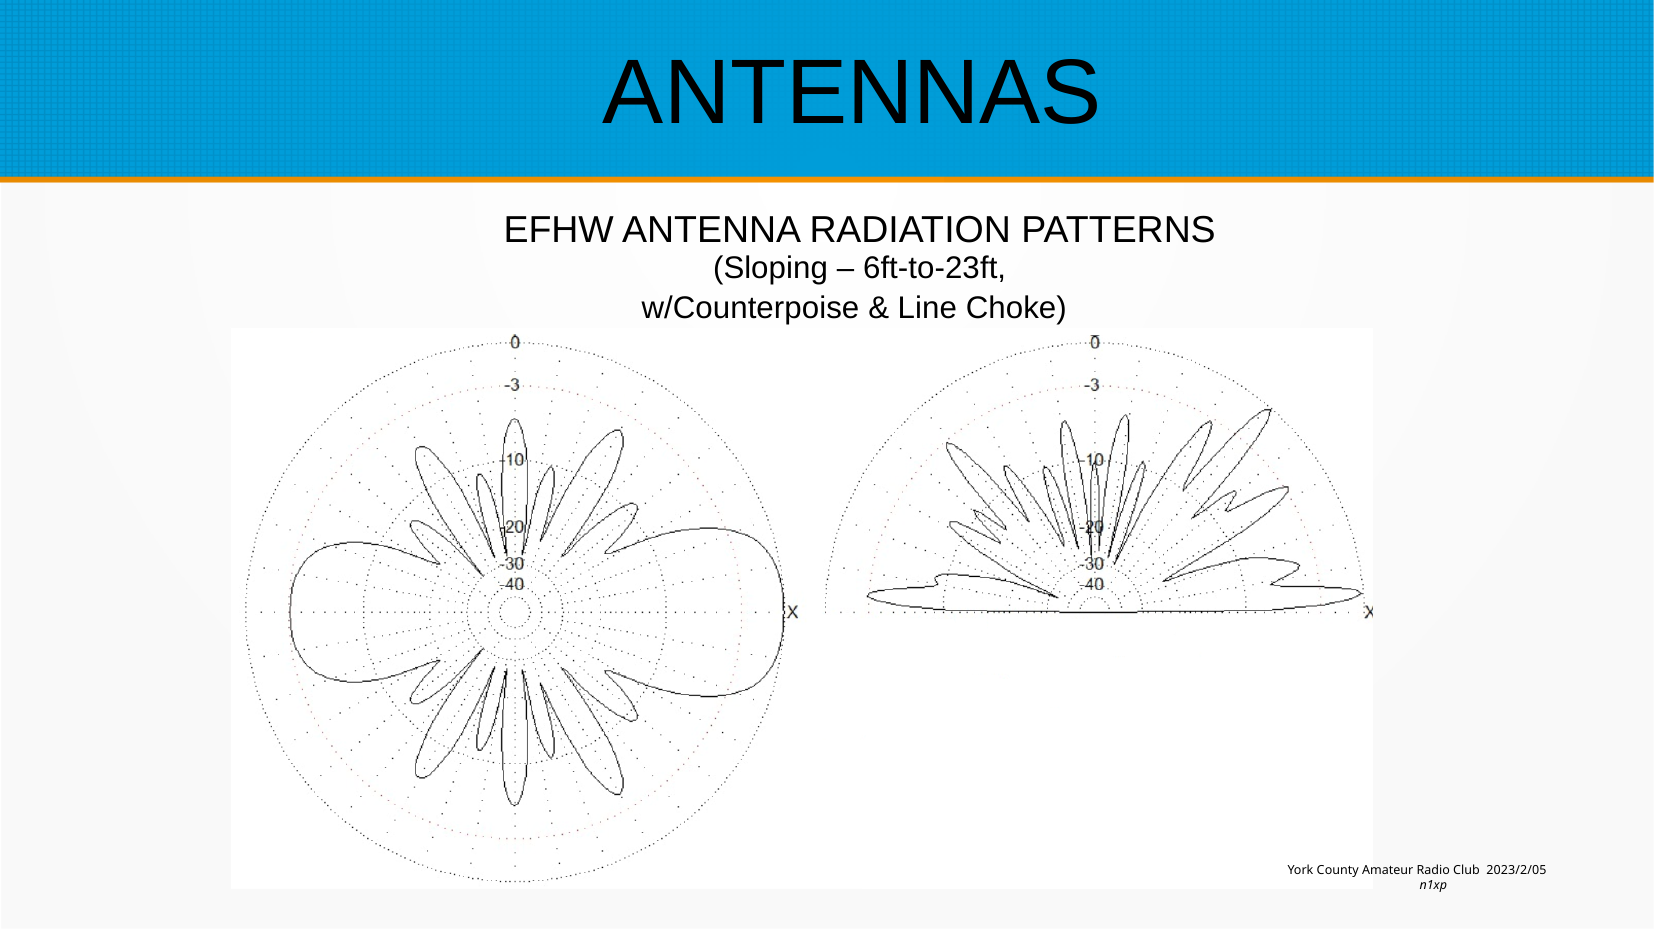

ANTENNAS
EFHW ANTENNA RADIATION PATTERNS
(Sloping – 6ft-to-23ft,
w/Counterpoise & Line Choke)
York County Amateur Radio Club 2023/2/05
n1xp